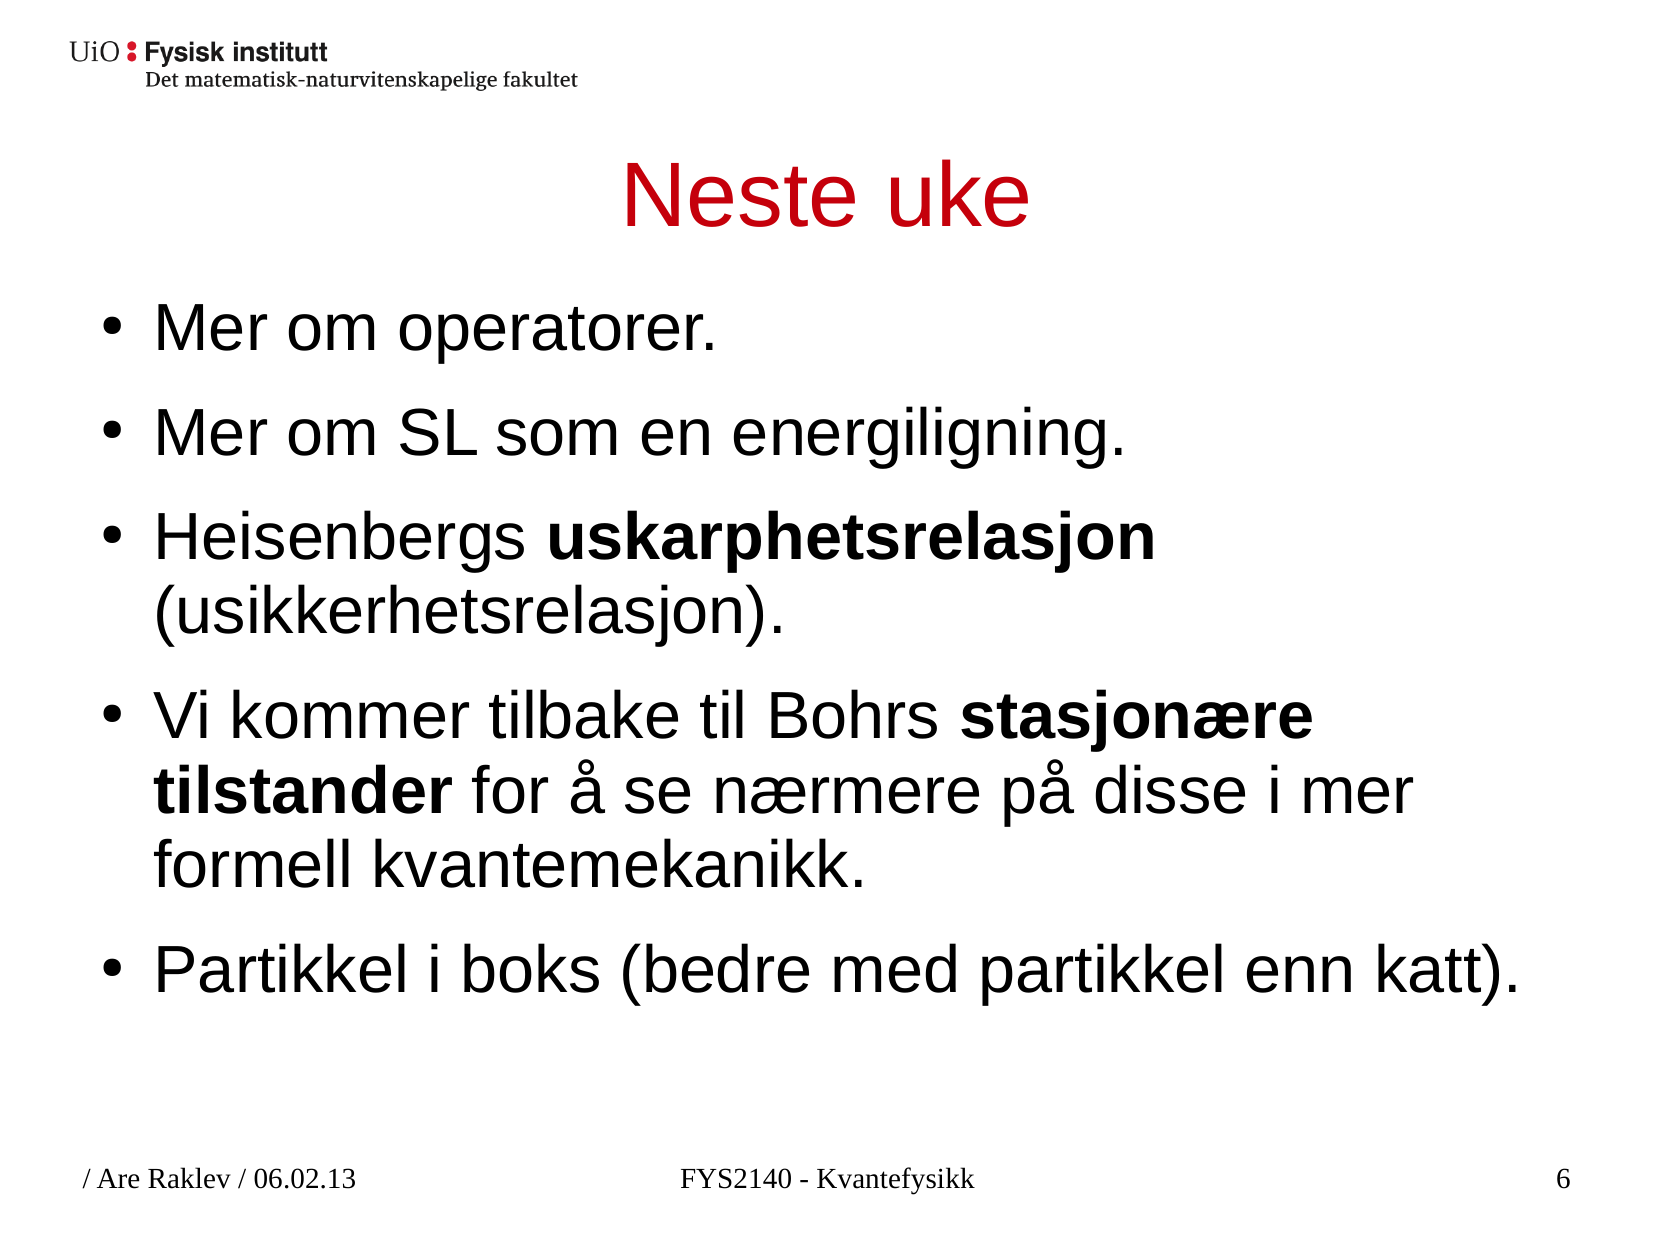

# Neste uke
Mer om operatorer.
Mer om SL som en energiligning.
Heisenbergs uskarphetsrelasjon (usikkerhetsrelasjon).
Vi kommer tilbake til Bohrs stasjonære tilstander for å se nærmere på disse i mer formell kvantemekanikk.
Partikkel i boks (bedre med partikkel enn katt).
/ Are Raklev / 06.02.13
FYS2140 - Kvantefysikk
6